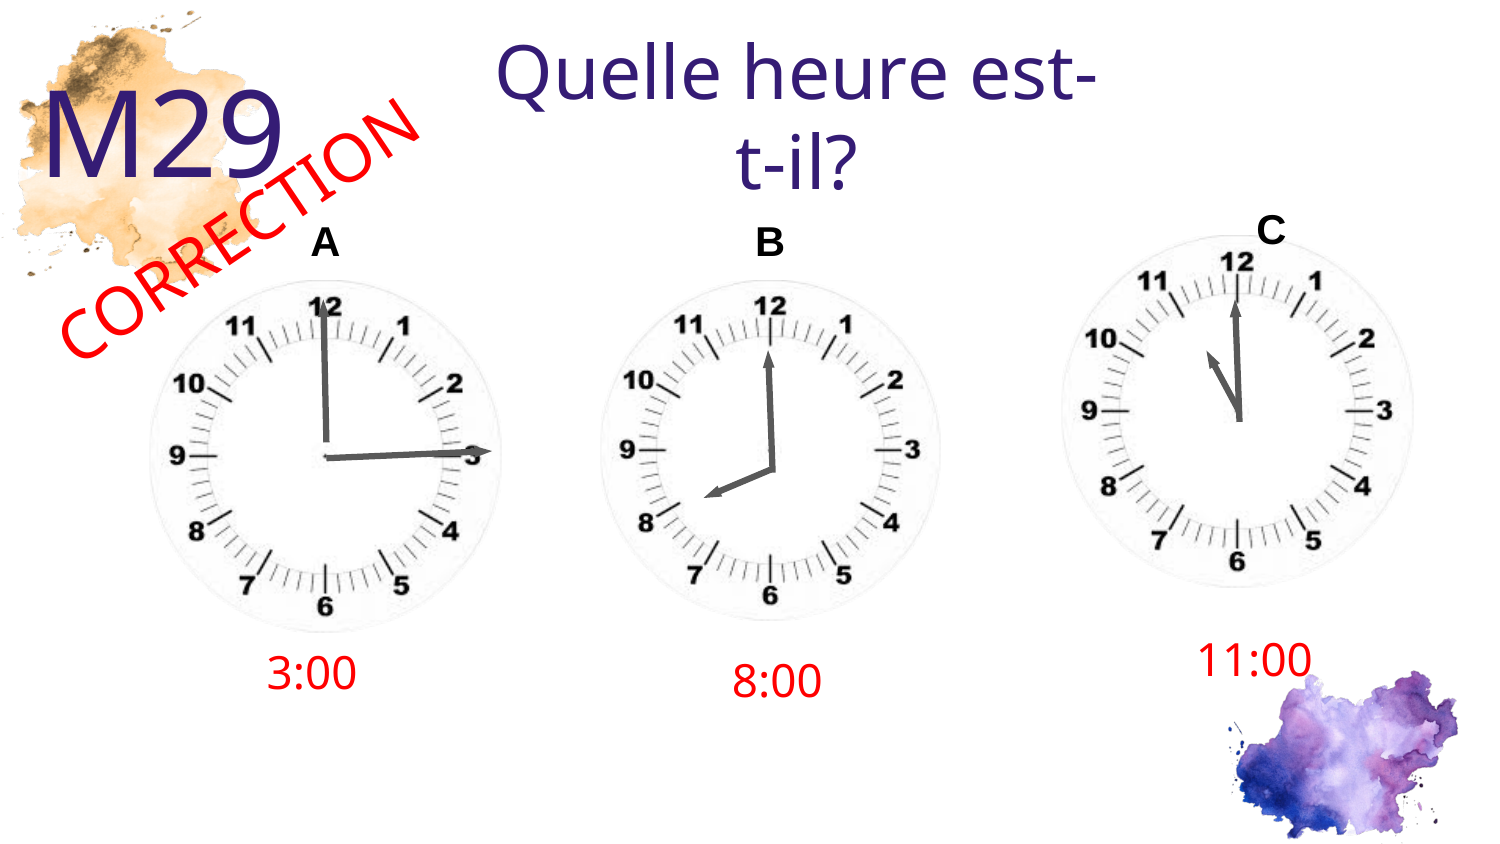

Quelle heure est-t-il?
M29
CORRECTION
C
A
B
11:00
 3:00
 8:00